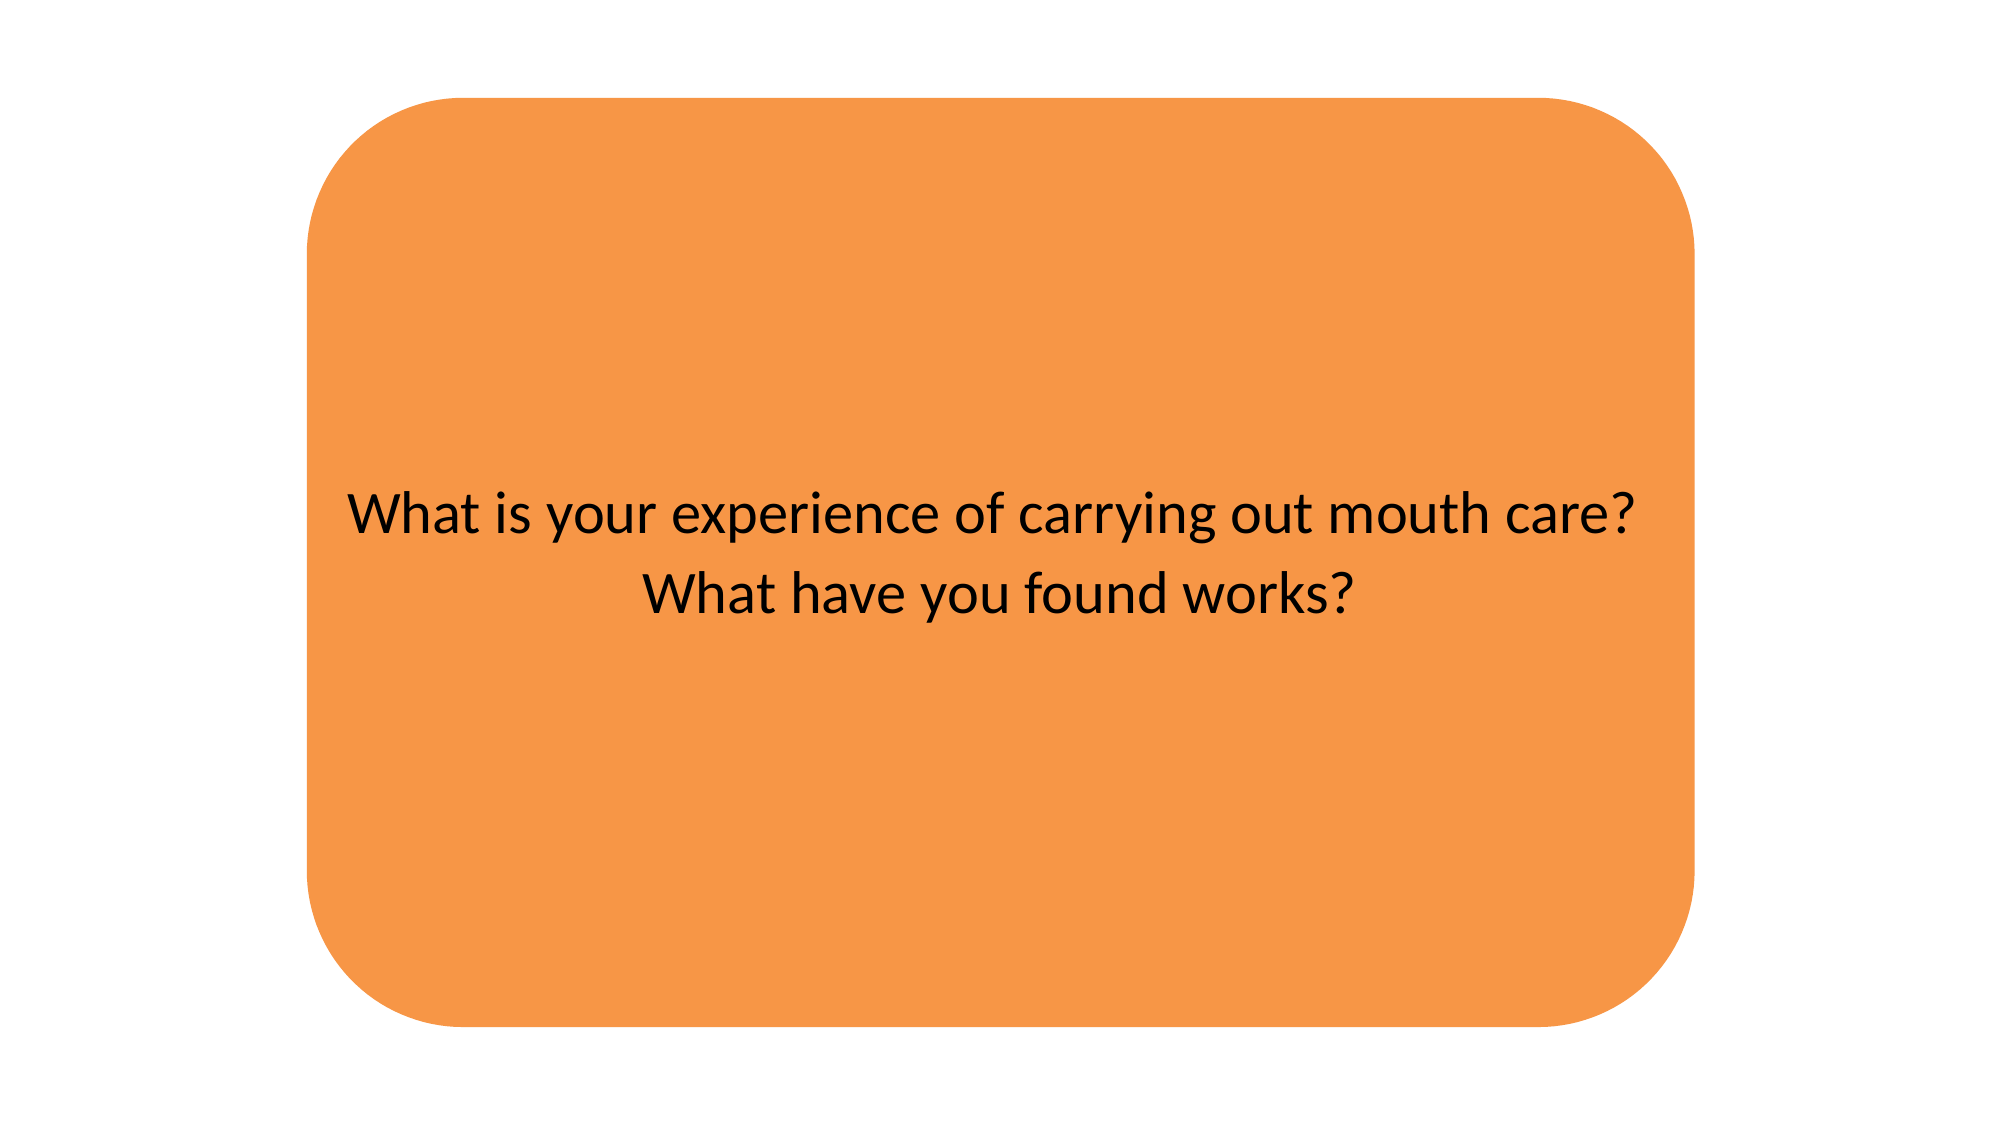

# What is your experience of carrying out mouth care?
What have you found works?